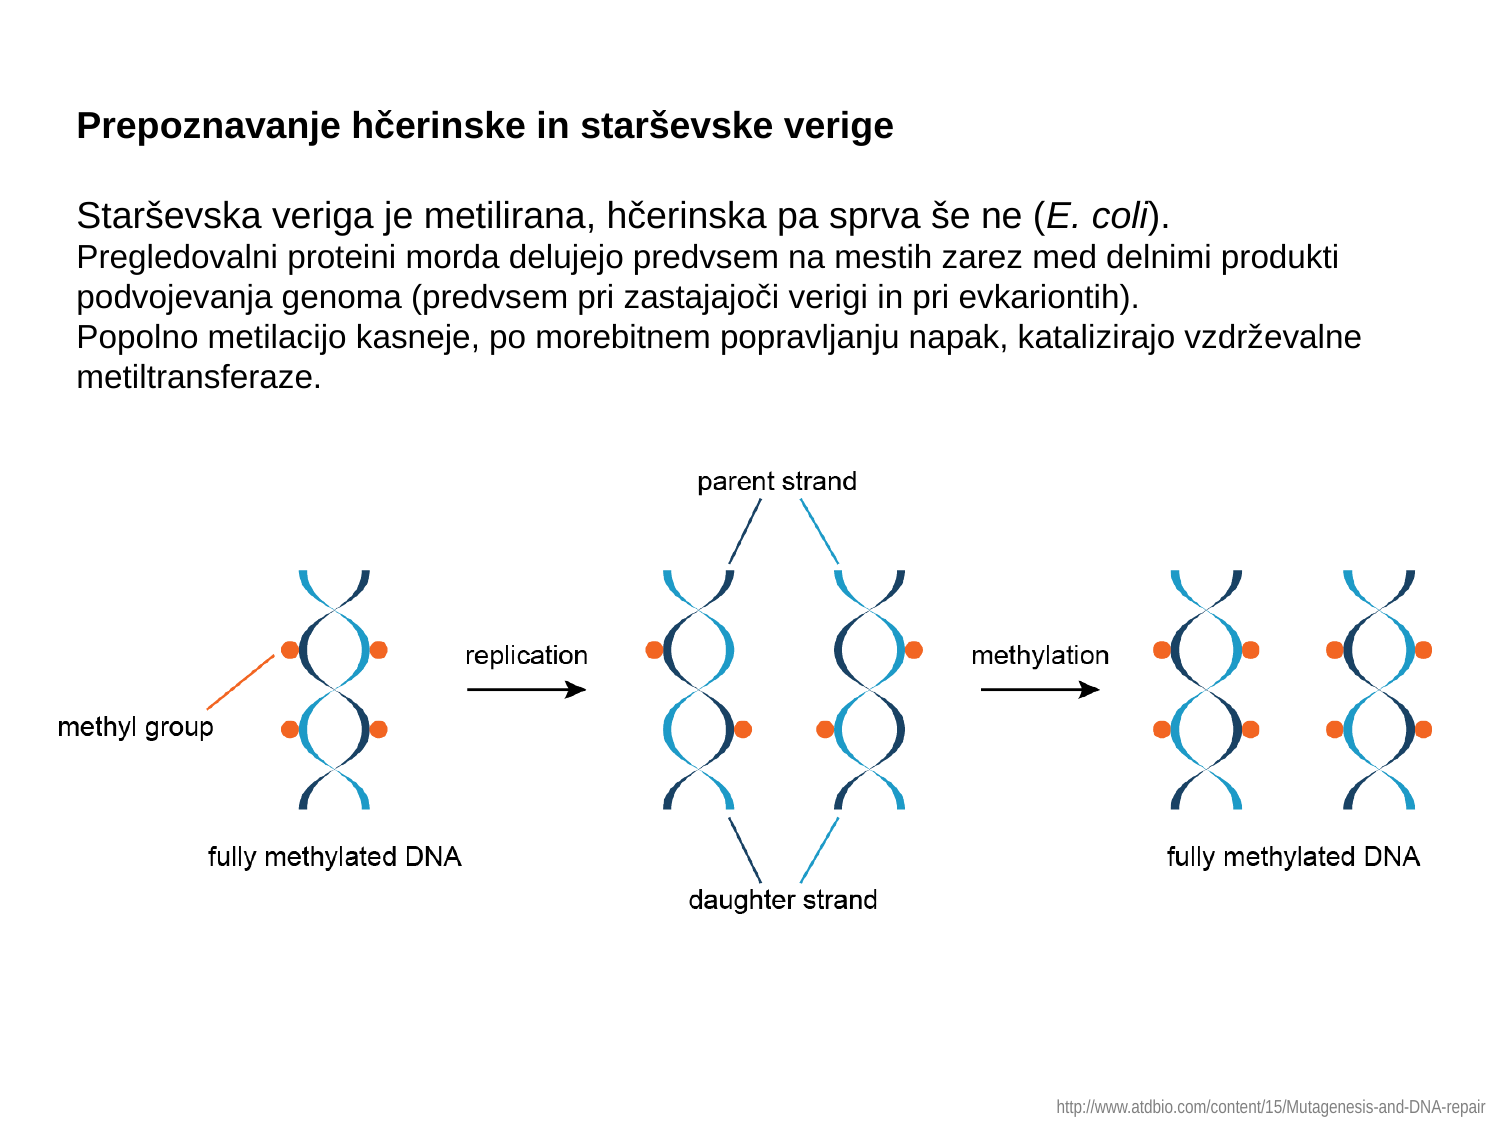

Prepoznavanje hčerinske in starševske verige
Starševska veriga je metilirana, hčerinska pa sprva še ne (E. coli).
Pregledovalni proteini morda delujejo predvsem na mestih zarez med delnimi produkti podvojevanja genoma (predvsem pri zastajajoči verigi in pri evkariontih).
Popolno metilacijo kasneje, po morebitnem popravljanju napak, katalizirajo vzdrževalne metiltransferaze.
http://www.atdbio.com/content/15/Mutagenesis-and-DNA-repair